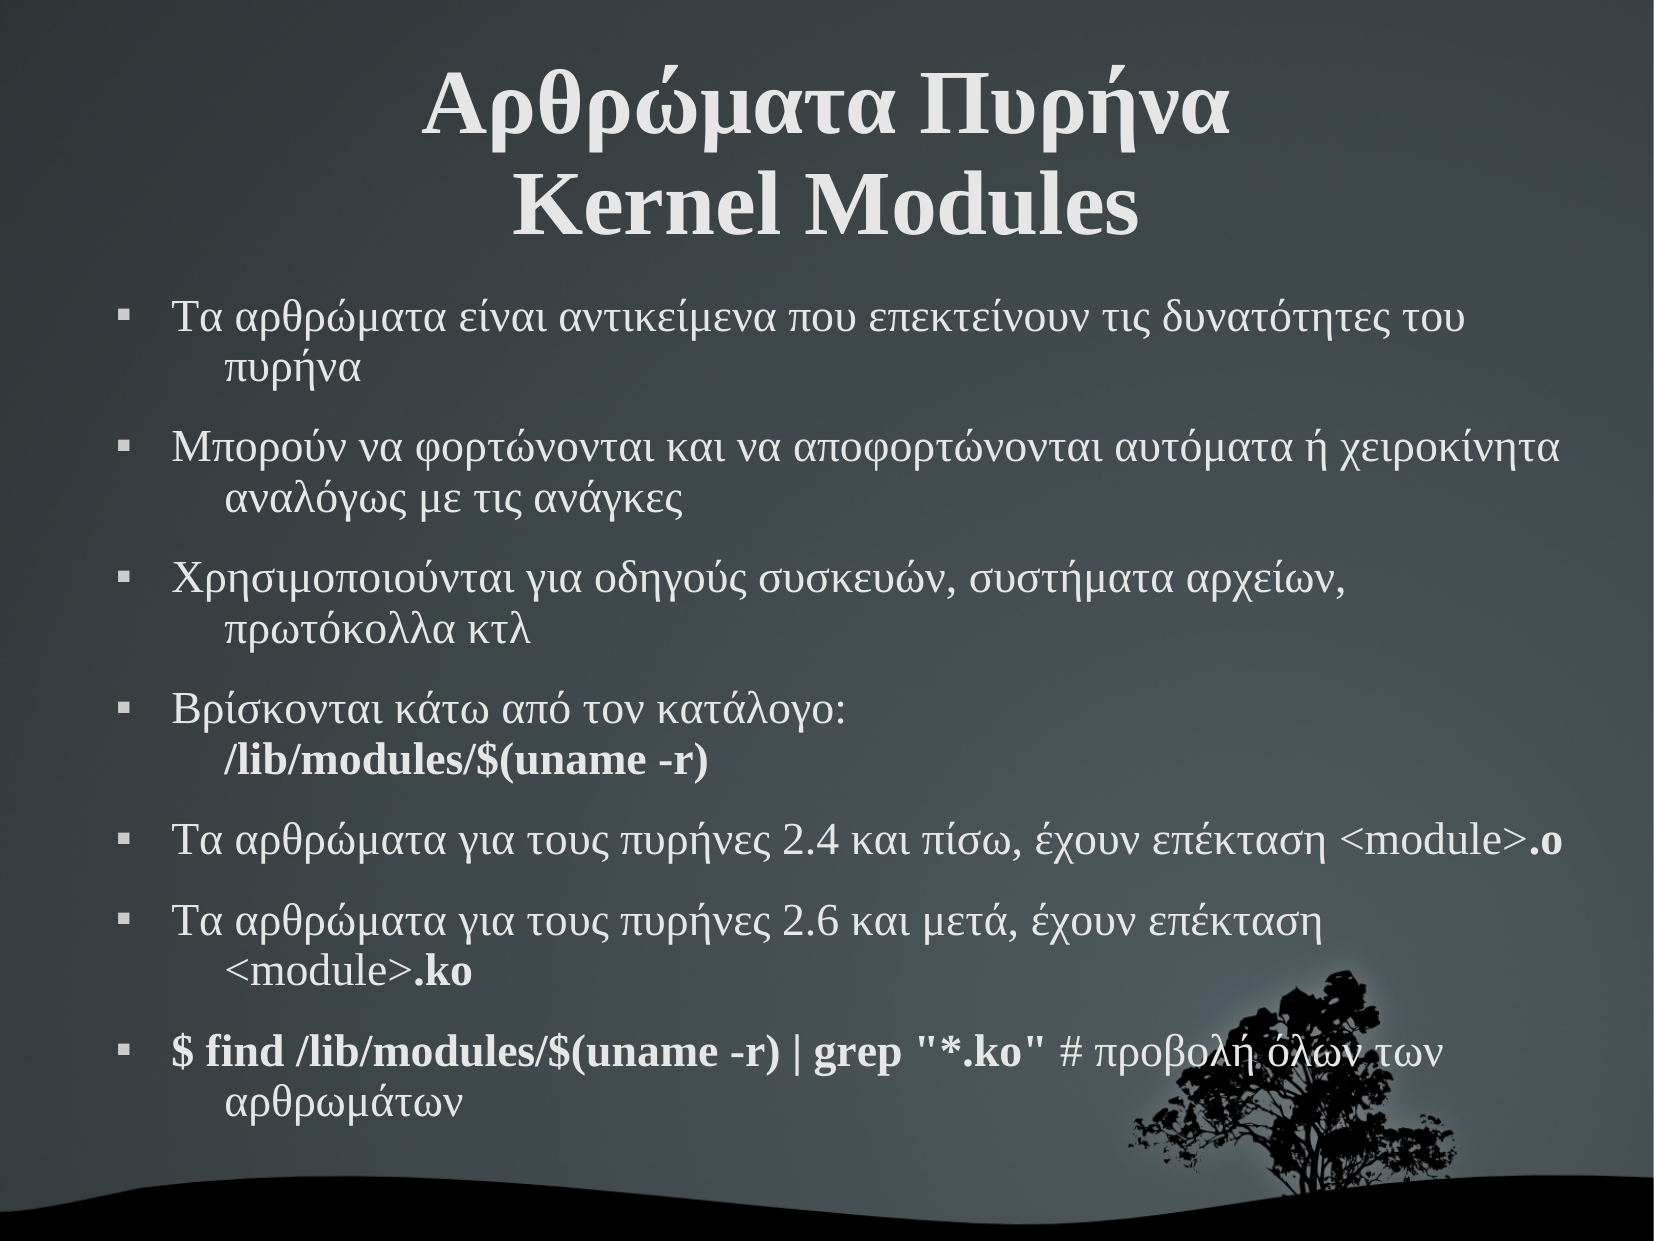

# Αρθρώματα Πυρήνα Kernel Modules
Τα αρθρώματα είναι αντικείμενα που επεκτείνουν τις δυνατότητες του πυρήνα
Μπορούν να φορτώνονται και να αποφορτώνονται αυτόματα ή χειροκίνητα αναλόγως με τις ανάγκες
Χρησιμοποιούνται για οδηγούς συσκευών, συστήματα αρχείων, πρωτόκολλα κτλ
Βρίσκονται κάτω από τον κατάλογο:
/lib/modules/$(uname -r)
Τα αρθρώματα για τους πυρήνες 2.4 και πίσω, έχουν επέκταση <module>.o
Τα αρθρώματα για τους πυρήνες 2.6 και μετά, έχουν επέκταση <module>.ko
$ find /lib/modules/$(uname -r) | grep "*.ko" # προβολή όλων των αρθρωμάτων